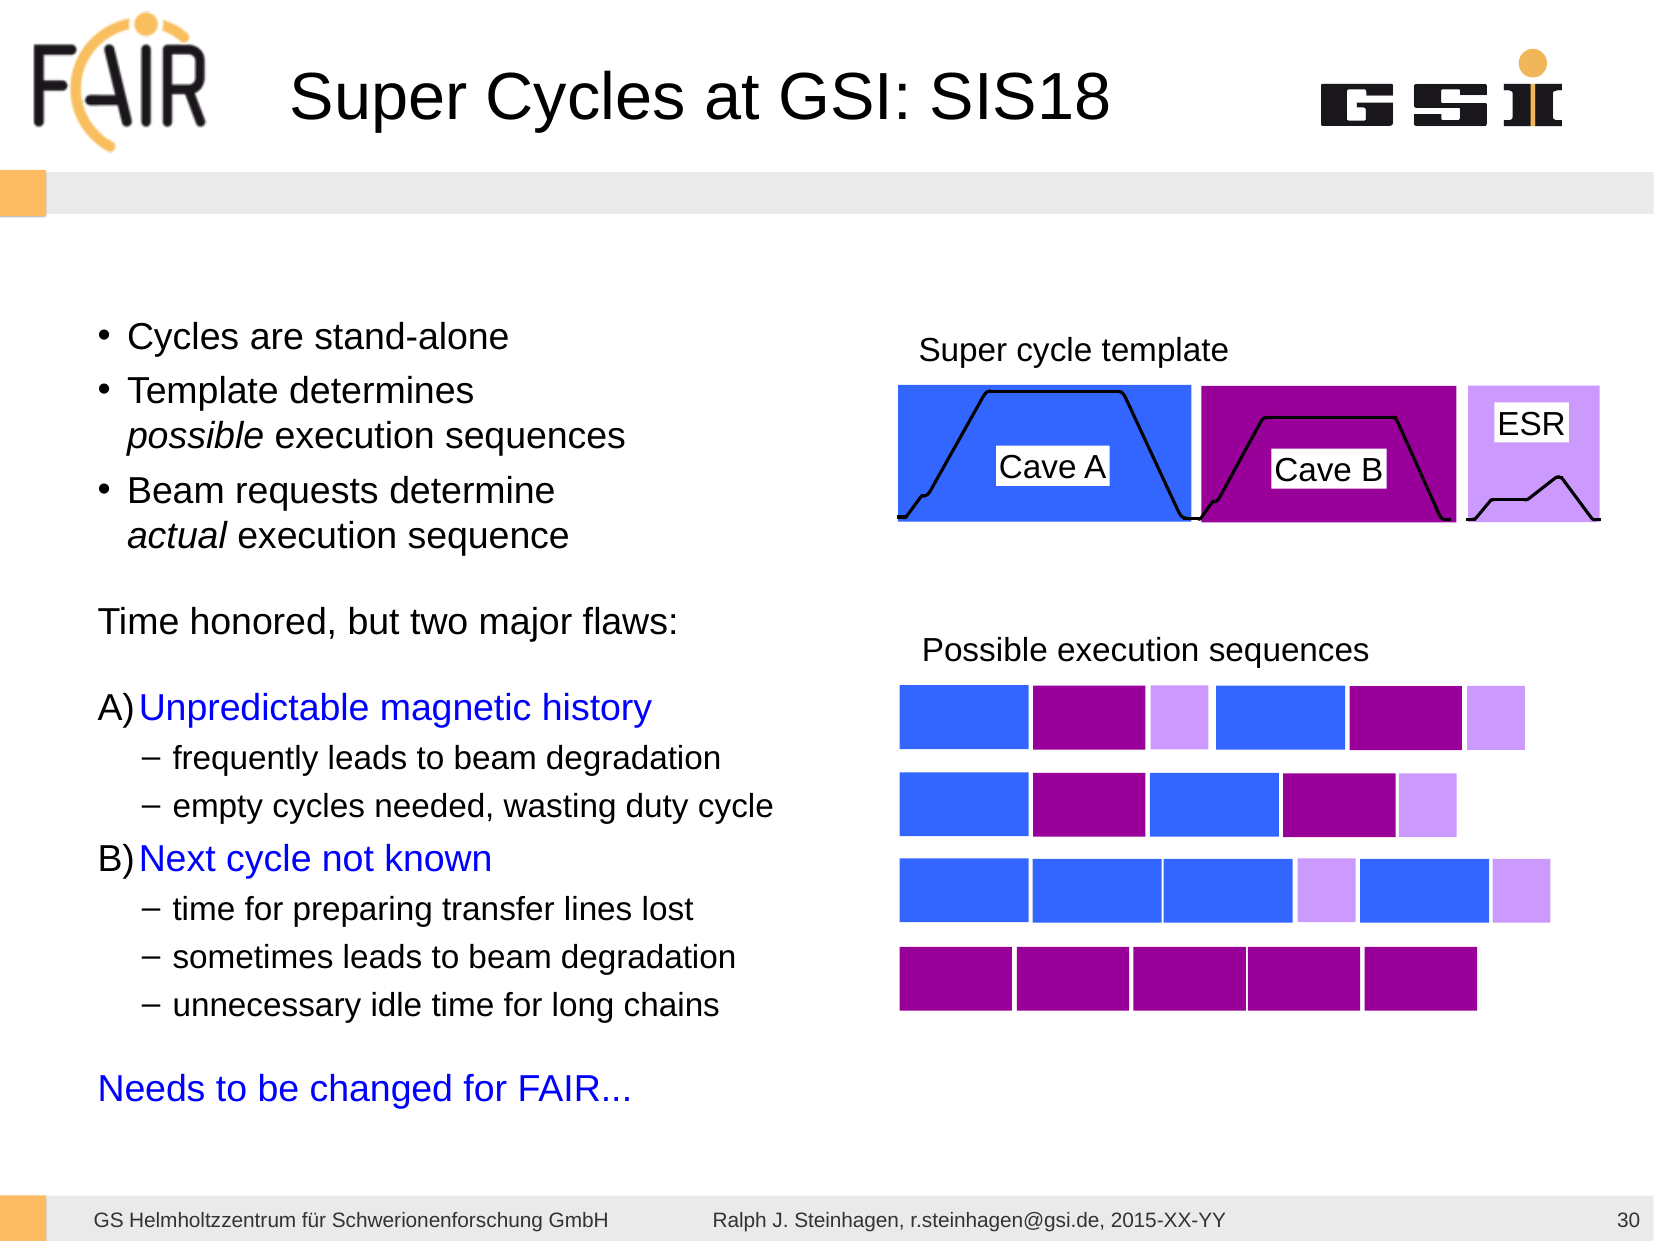

# Super Cycles at GSI: SIS18
Cycles are stand-alone
Template determines
possible execution sequences
Beam requests determine
actual execution sequence
Time honored, but two major flaws:
Unpredictable magnetic history
frequently leads to beam degradation
empty cycles needed, wasting duty cycle
Next cycle not known
time for preparing transfer lines lost
sometimes leads to beam degradation
unnecessary idle time for long chains
Needs to be changed for FAIR...
Super cycle template
Cave A
ESR
Cave B
Possible execution sequences